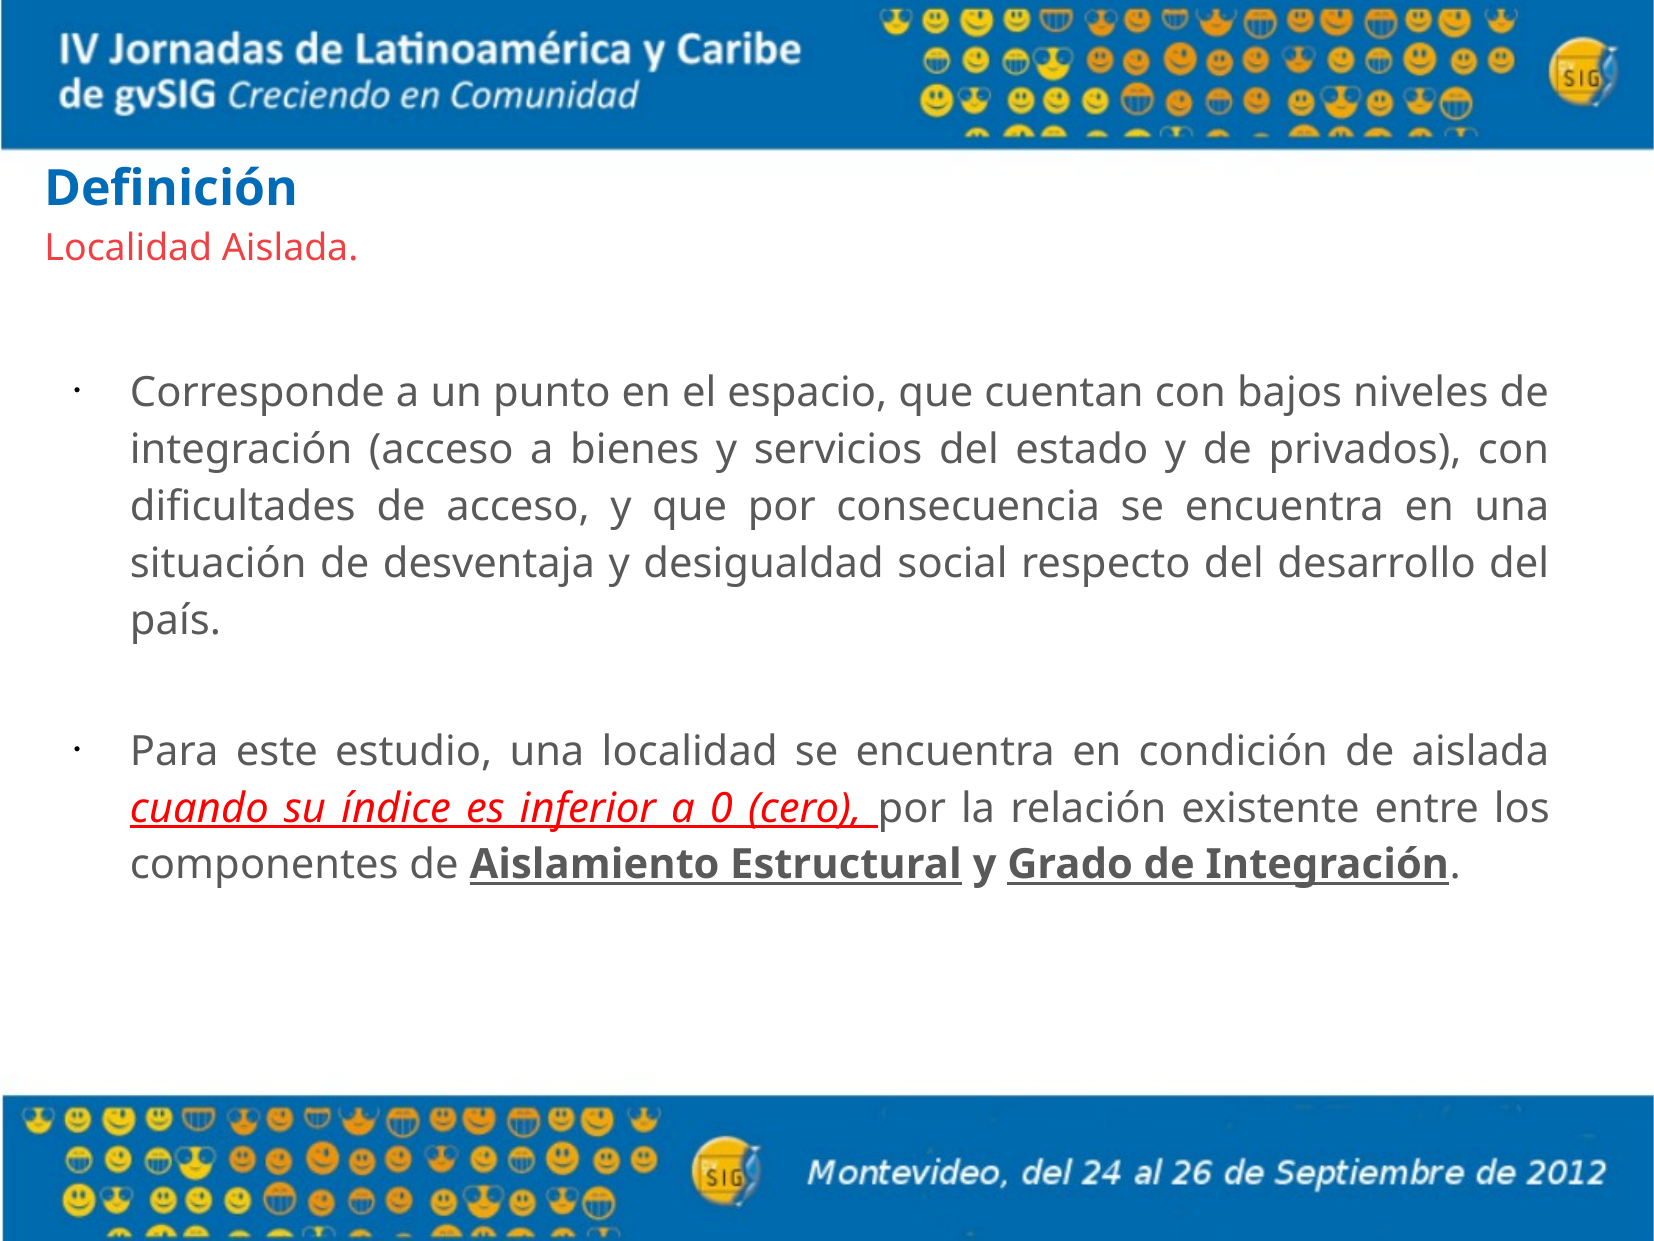

# Definición Localidad Aislada.
Corresponde a un punto en el espacio, que cuentan con bajos niveles de integración (acceso a bienes y servicios del estado y de privados), con dificultades de acceso, y que por consecuencia se encuentra en una situación de desventaja y desigualdad social respecto del desarrollo del país.
Para este estudio, una localidad se encuentra en condición de aislada cuando su índice es inferior a 0 (cero), por la relación existente entre los componentes de Aislamiento Estructural y Grado de Integración.